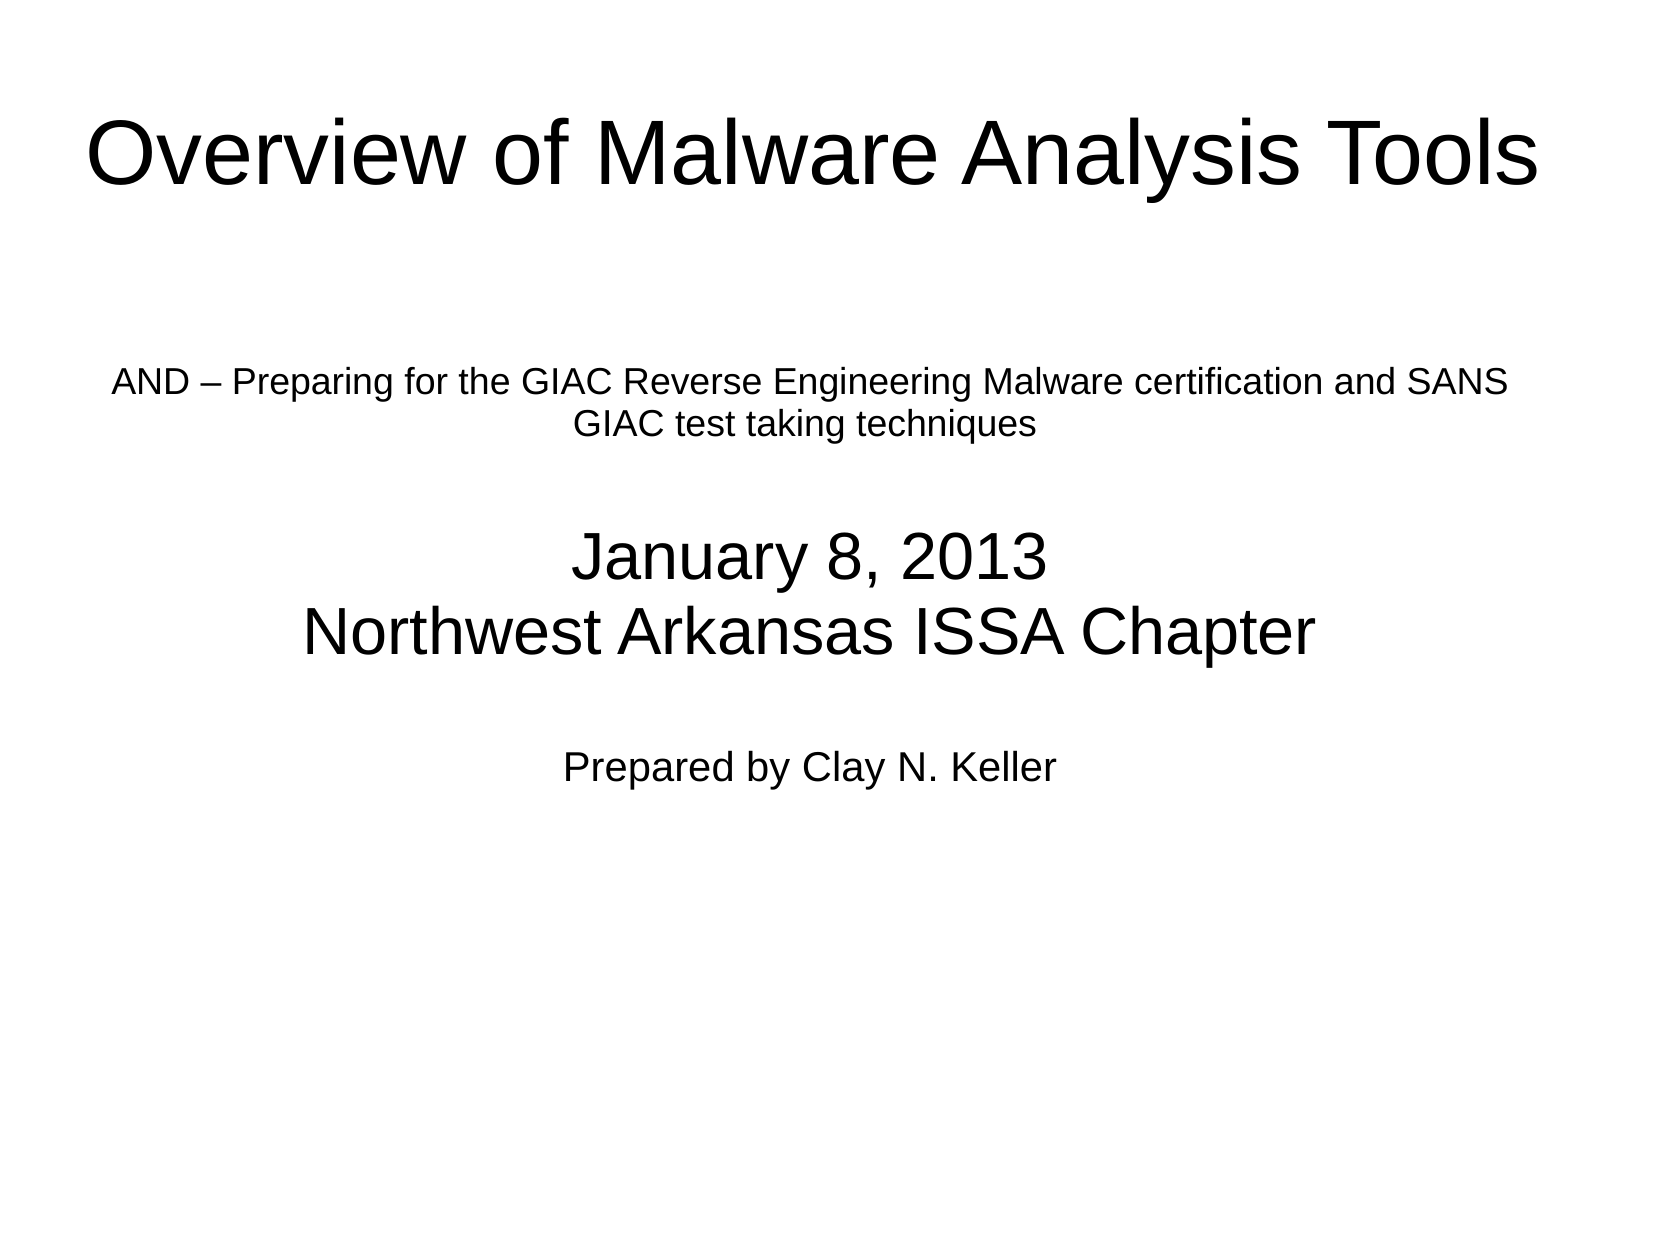

# Overview of Malware Analysis Tools
AND – Preparing for the GIAC Reverse Engineering Malware certification and SANS GIAC test taking techniques
January 8, 2013
Northwest Arkansas ISSA Chapter
Prepared by Clay N. Keller